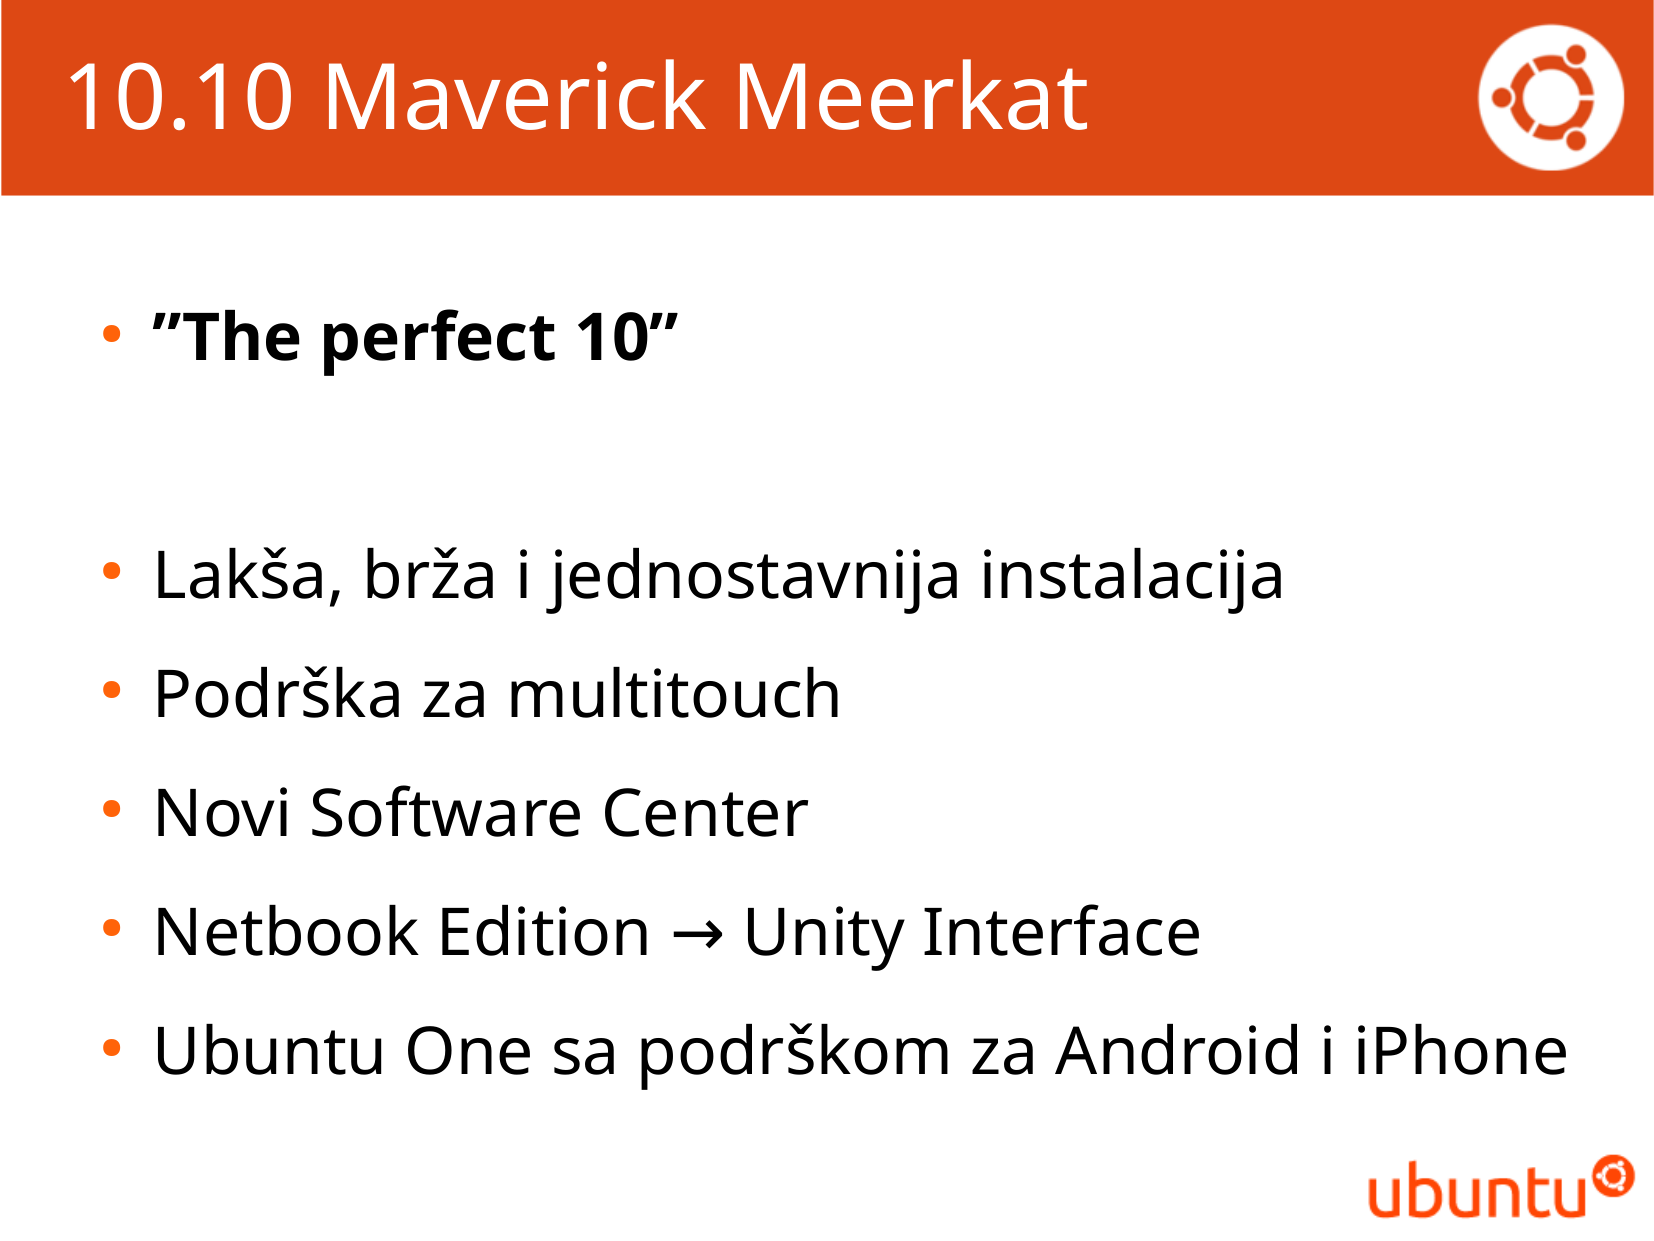

# 10.10 Maverick Meerkat
”The perfect 10”
Lakša, brža i jednostavnija instalacija
Podrška za multitouch
Novi Software Center
Netbook Edition → Unity Interface
Ubuntu One sa podrškom za Android i iPhone